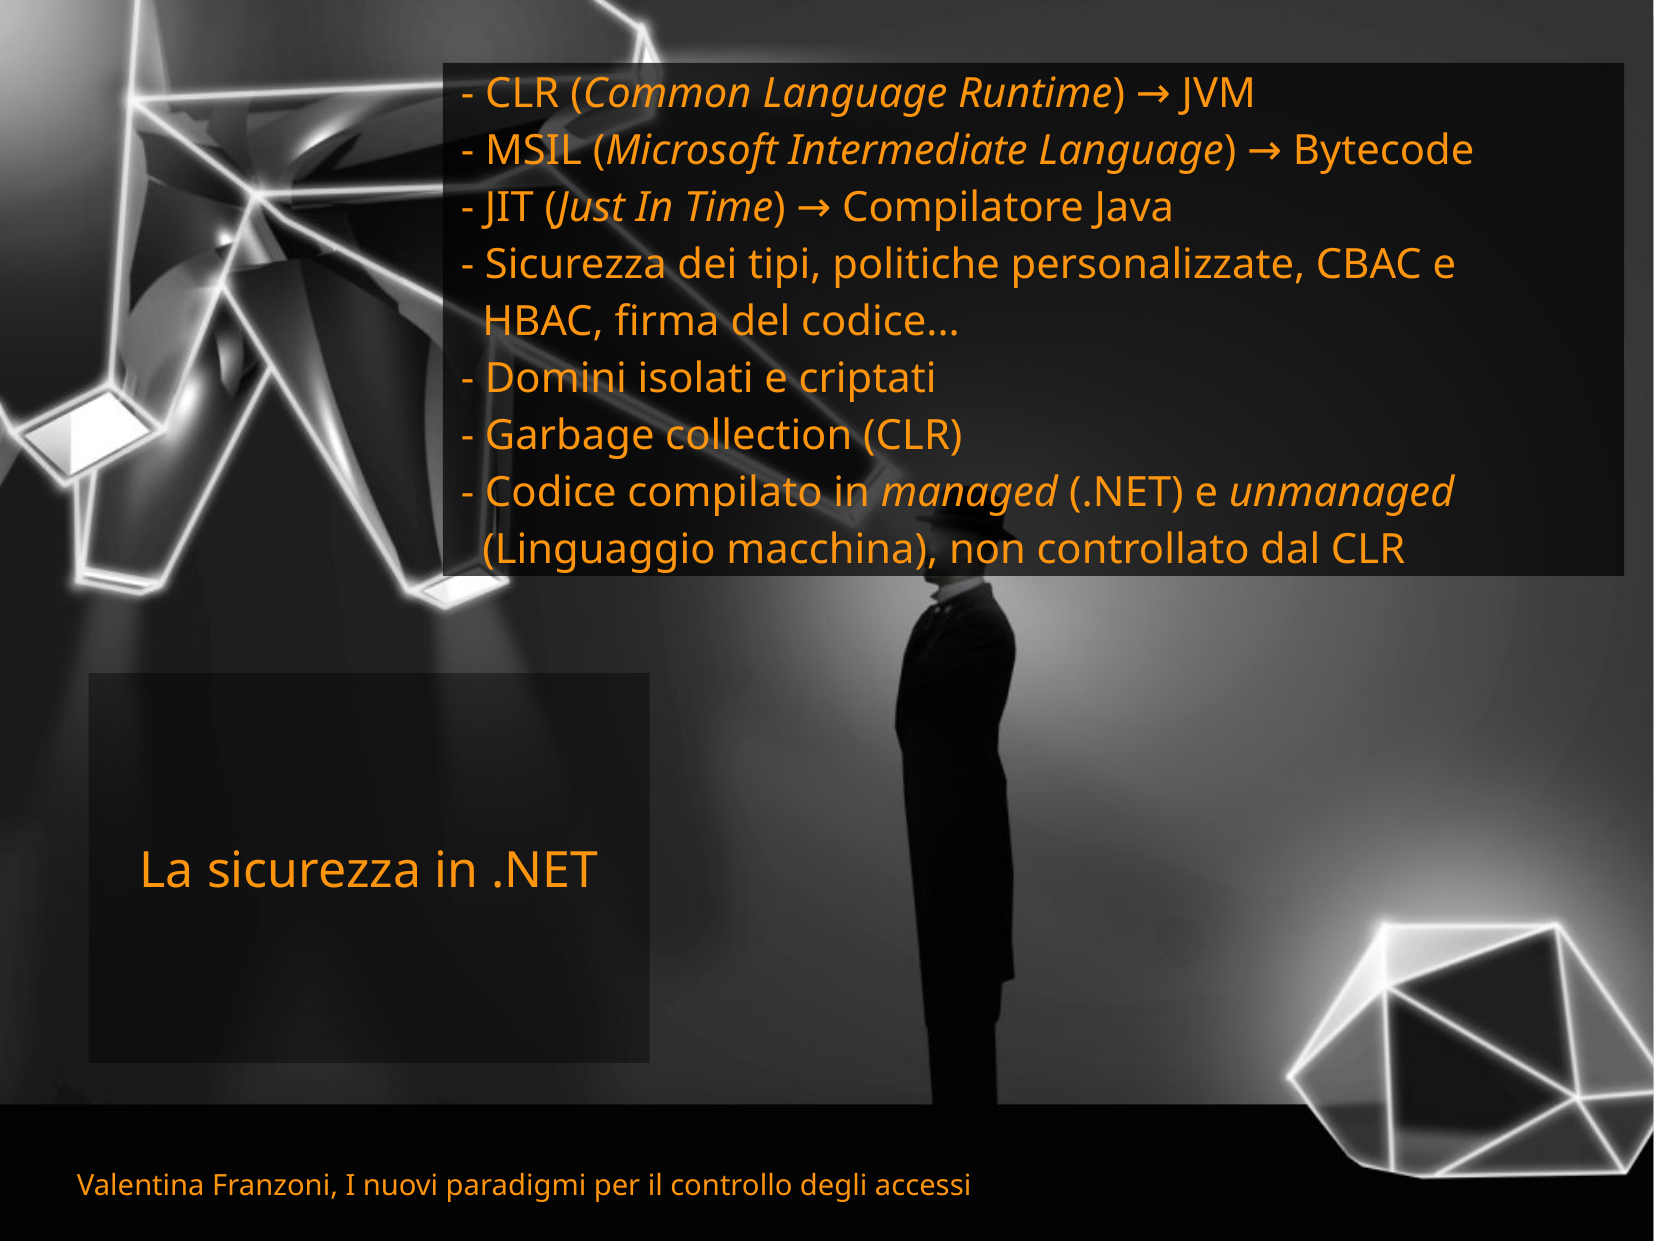

- CLR (Common Language Runtime) → JVM
- MSIL (Microsoft Intermediate Language) → Bytecode
- JIT (Just In Time) → Compilatore Java
- Sicurezza dei tipi, politiche personalizzate, CBAC e
 HBAC, firma del codice...
- Domini isolati e criptati
- Garbage collection (CLR)
- Codice compilato in managed (.NET) e unmanaged
 (Linguaggio macchina), non controllato dal CLR
La sicurezza in .NET
# Valentina Franzoni, I nuovi paradigmi per il controllo degli accessi